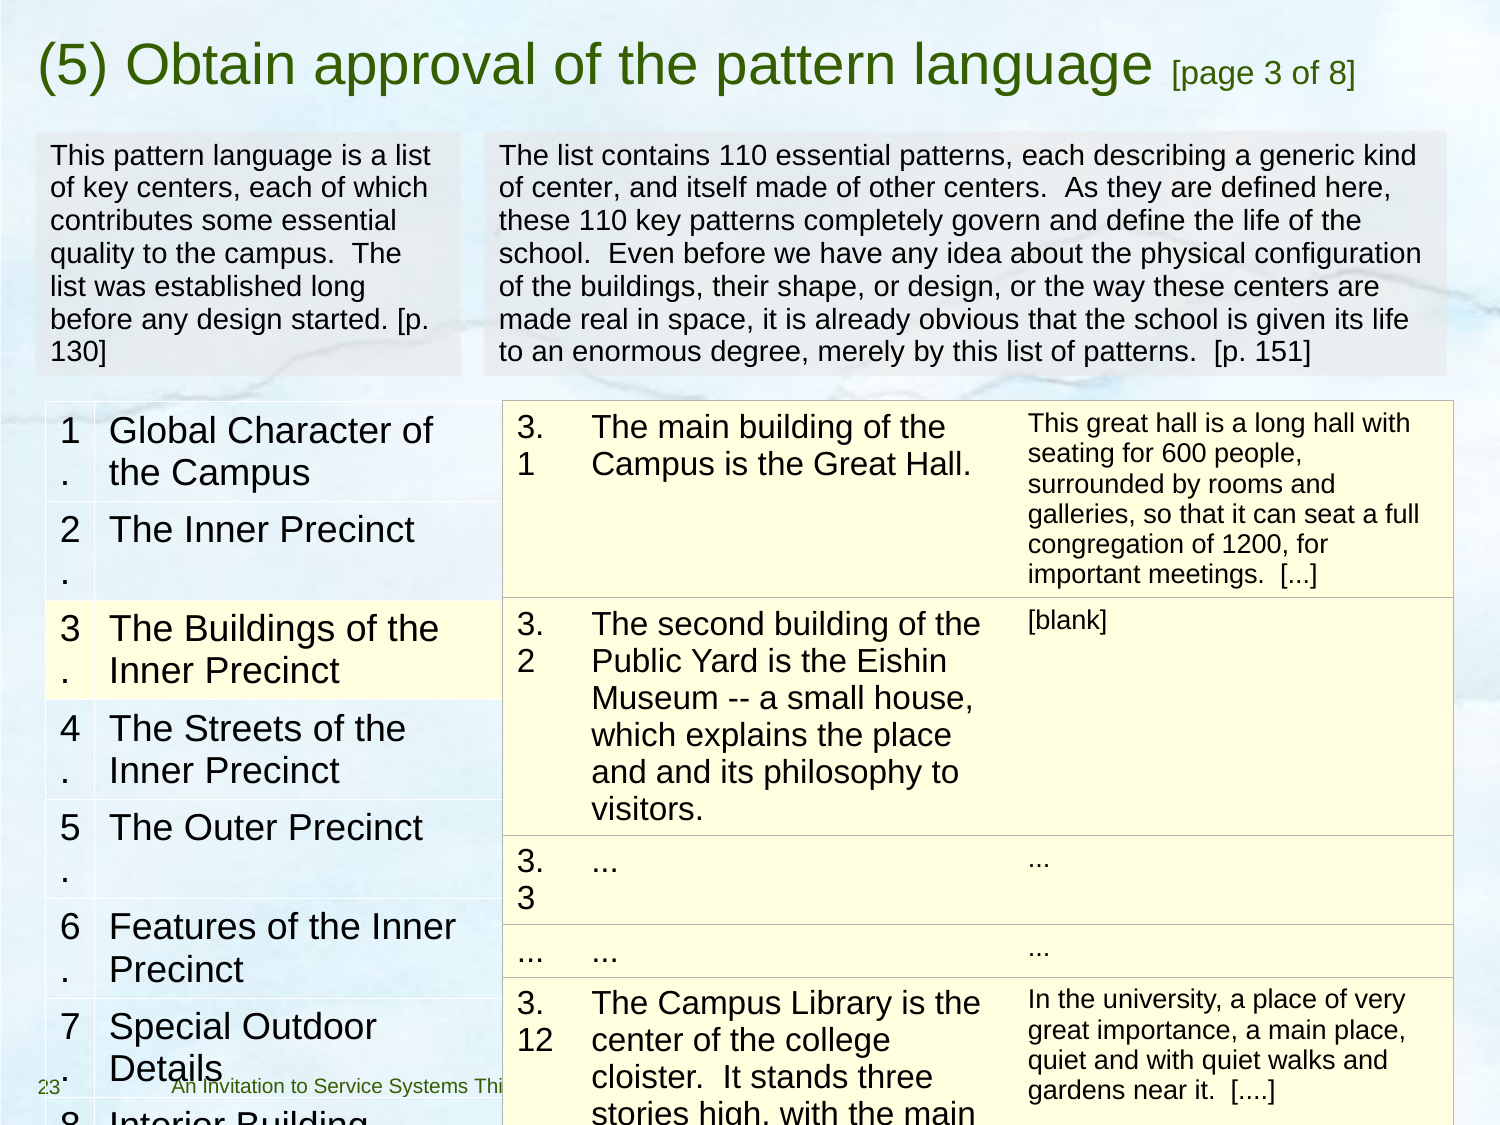

# (5) Obtain approval of the pattern language [page 3 of 8]
This pattern language is a list of key centers, each of which contributes some essential quality to the campus. The list was established long before any design started. [p. 130]
The list contains 110 essential patterns, each describing a generic kind of center, and itself made of other centers. As they are defined here, these 110 key patterns completely govern and define the life of the school. Even before we have any idea about the physical configuration of the buildings, their shape, or design, or the way these centers are made real in space, it is already obvious that the school is given its life to an enormous degree, merely by this list of patterns. [p. 151]
| 3.1 | The main building of the Campus is the Great Hall. | This great hall is a long hall with seating for 600 people, surrounded by rooms and galleries, so that it can seat a full congregation of 1200, for important meetings. [...] |
| --- | --- | --- |
| 3.2 | The second building of the Public Yard is the Eishin Museum -- a small house, which explains the place and and its philosophy to visitors. | [blank] |
| 3.3 | ... | ... |
| ... | ... | ... |
| 3.12 | The Campus Library is the center of the college cloister. It stands three stories high, with the main reading room on the second floor. | In the university, a place of very great importance, a main place, quiet and with quiet walks and gardens near it. [....] |
| 1. | Global Character of the Campus |
| --- | --- |
| 2. | The Inner Precinct |
| 3. | The Buildings of the Inner Precinct |
| 4. | The Streets of the Inner Precinct |
| 5. | The Outer Precinct |
| 6. | Features of the Inner Precinct |
| 7. | Special Outdoor Details |
| 8. | Interior Building Character |
An Invitation to Service Systems Thinking
October 2014
23